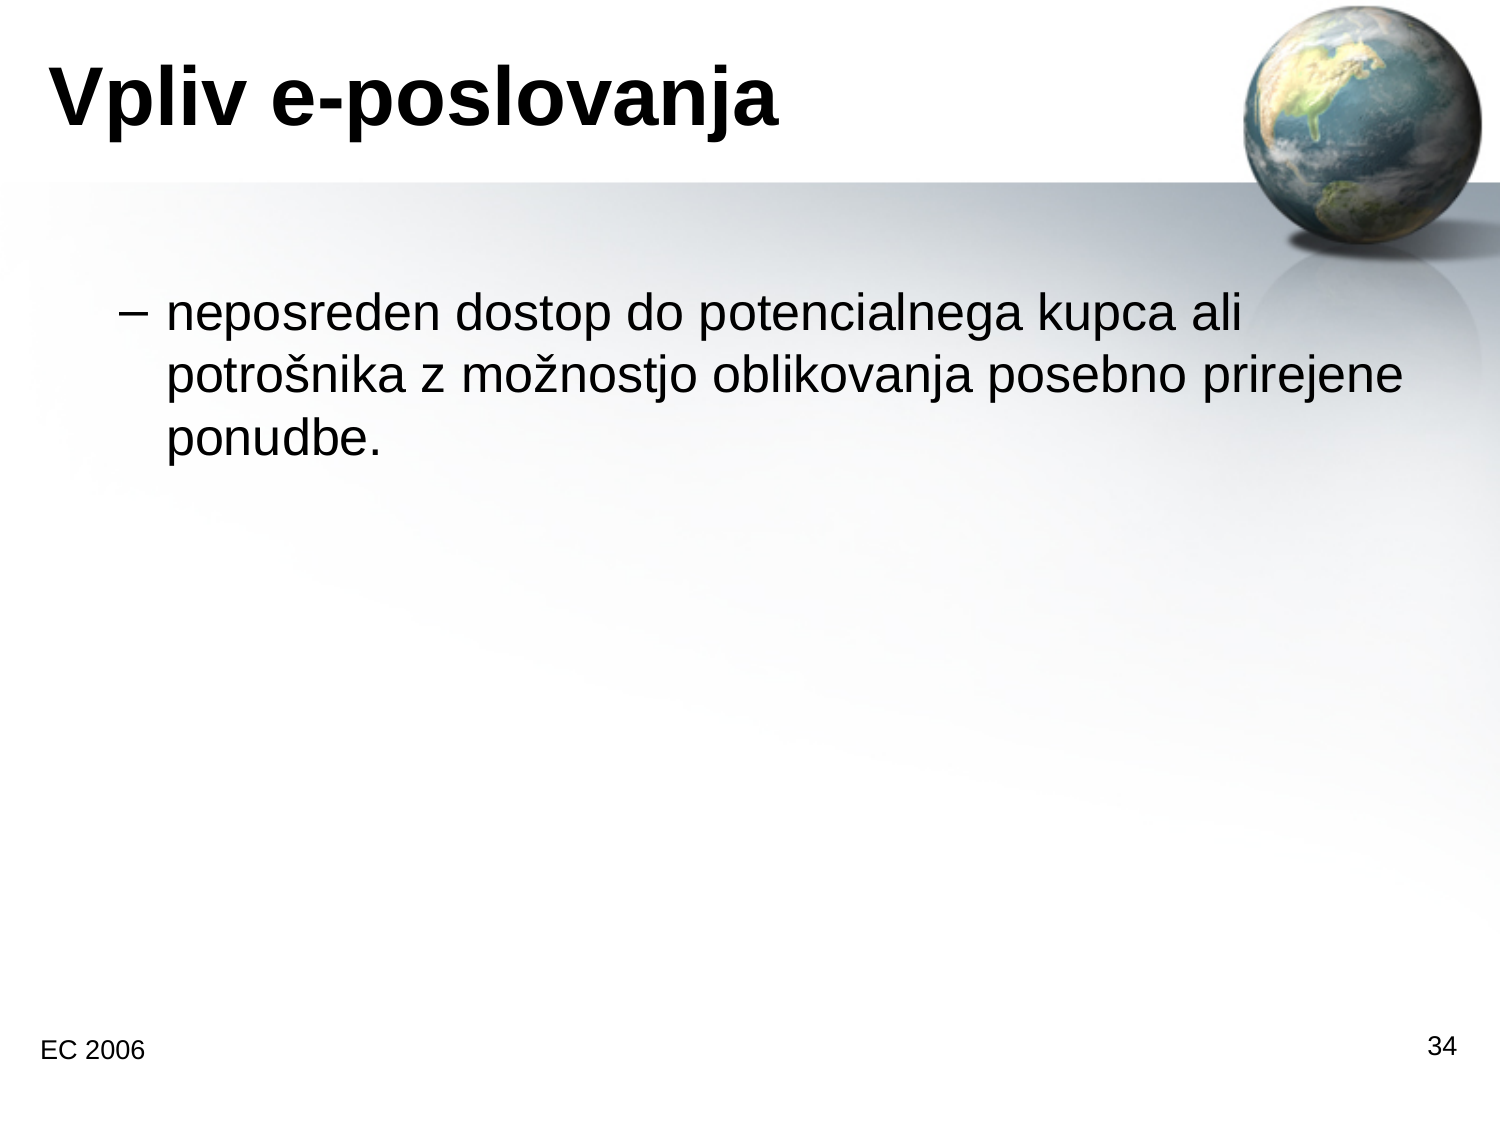

# Vpliv e-poslovanja
neposreden dostop do potencialnega kupca ali potrošnika z možnostjo oblikovanja posebno prirejene ponudbe.
EC 2006